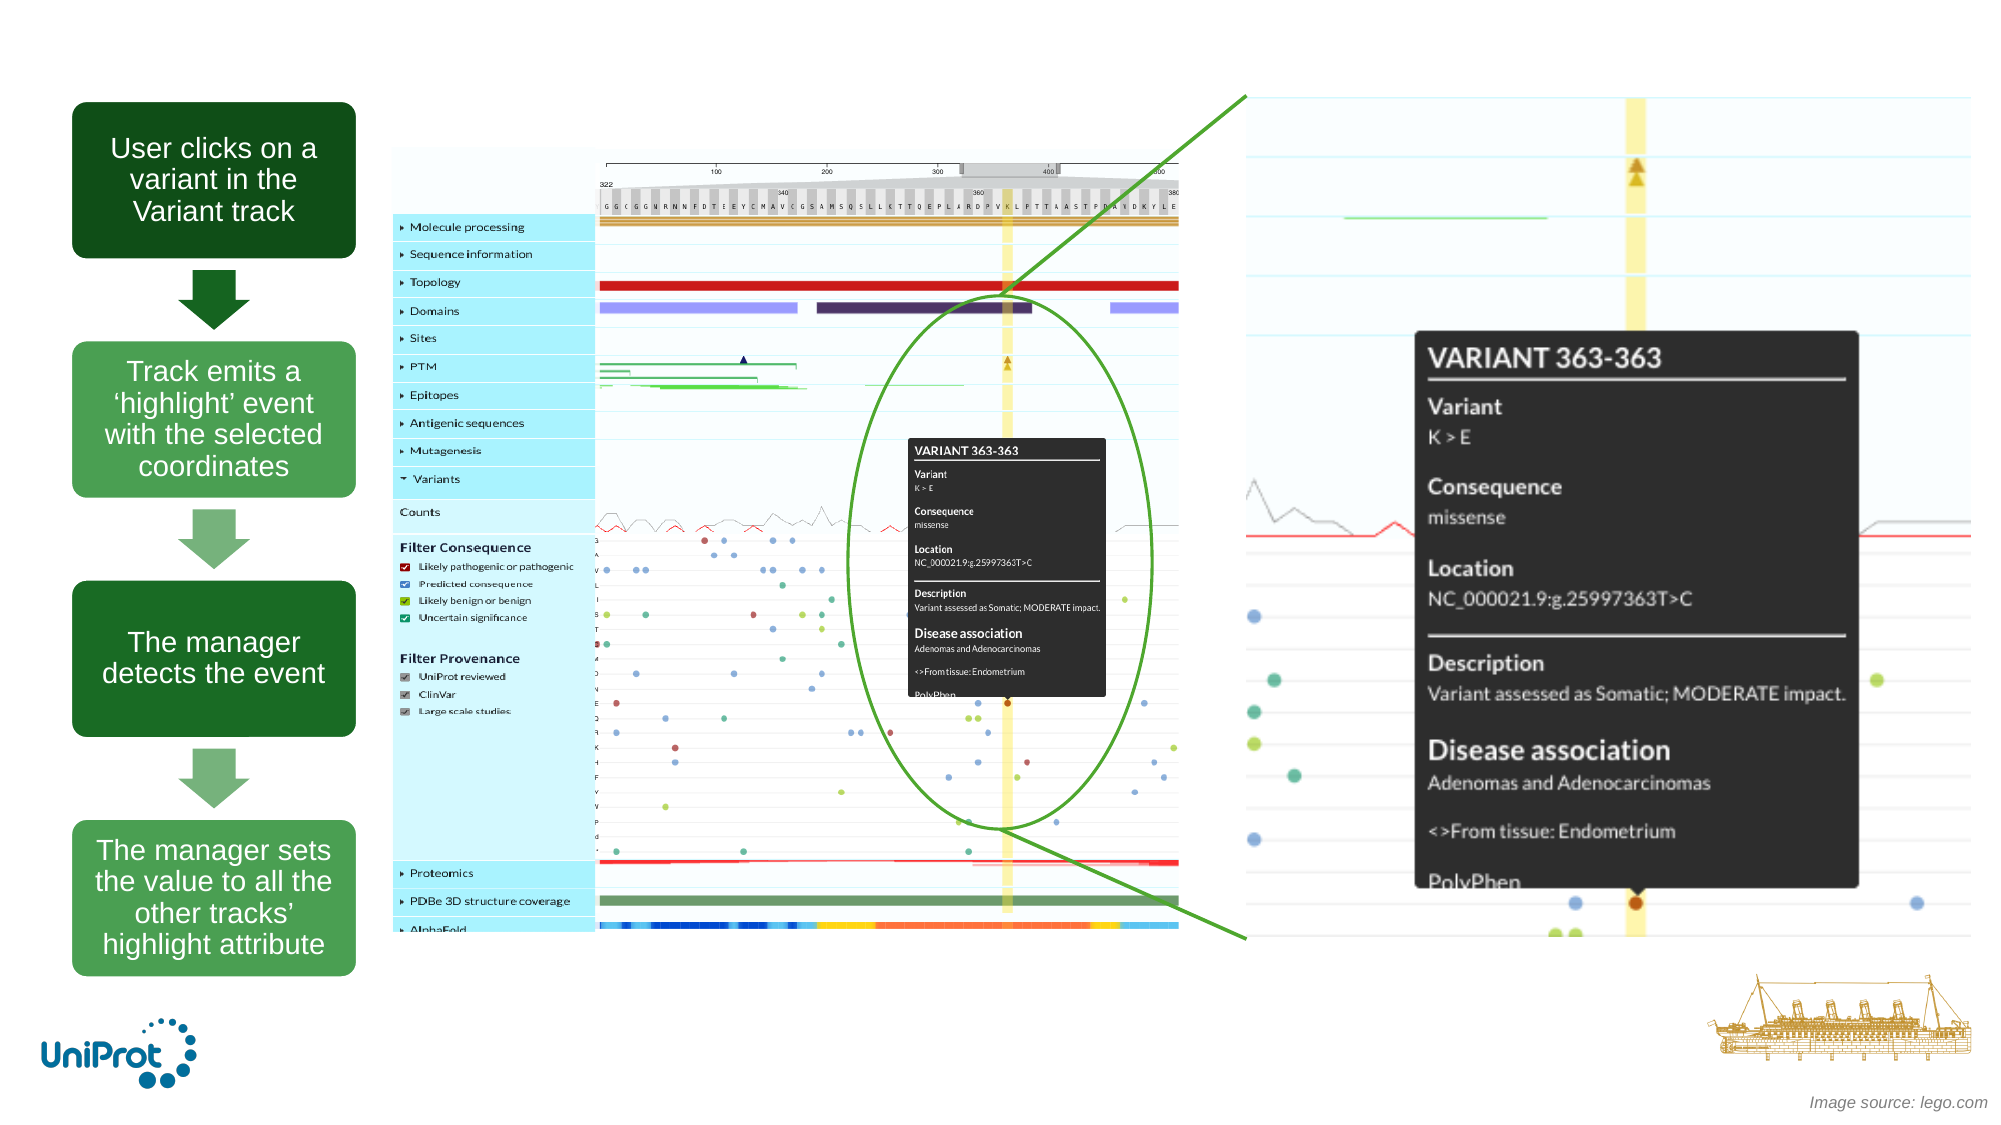

User clicks on a variant in the Variant track
Track emits a ‘highlight’ event with the selected coordinates
The manager detects the event
The manager sets the value to all the other tracks’ highlight attribute
Image source: lego.com